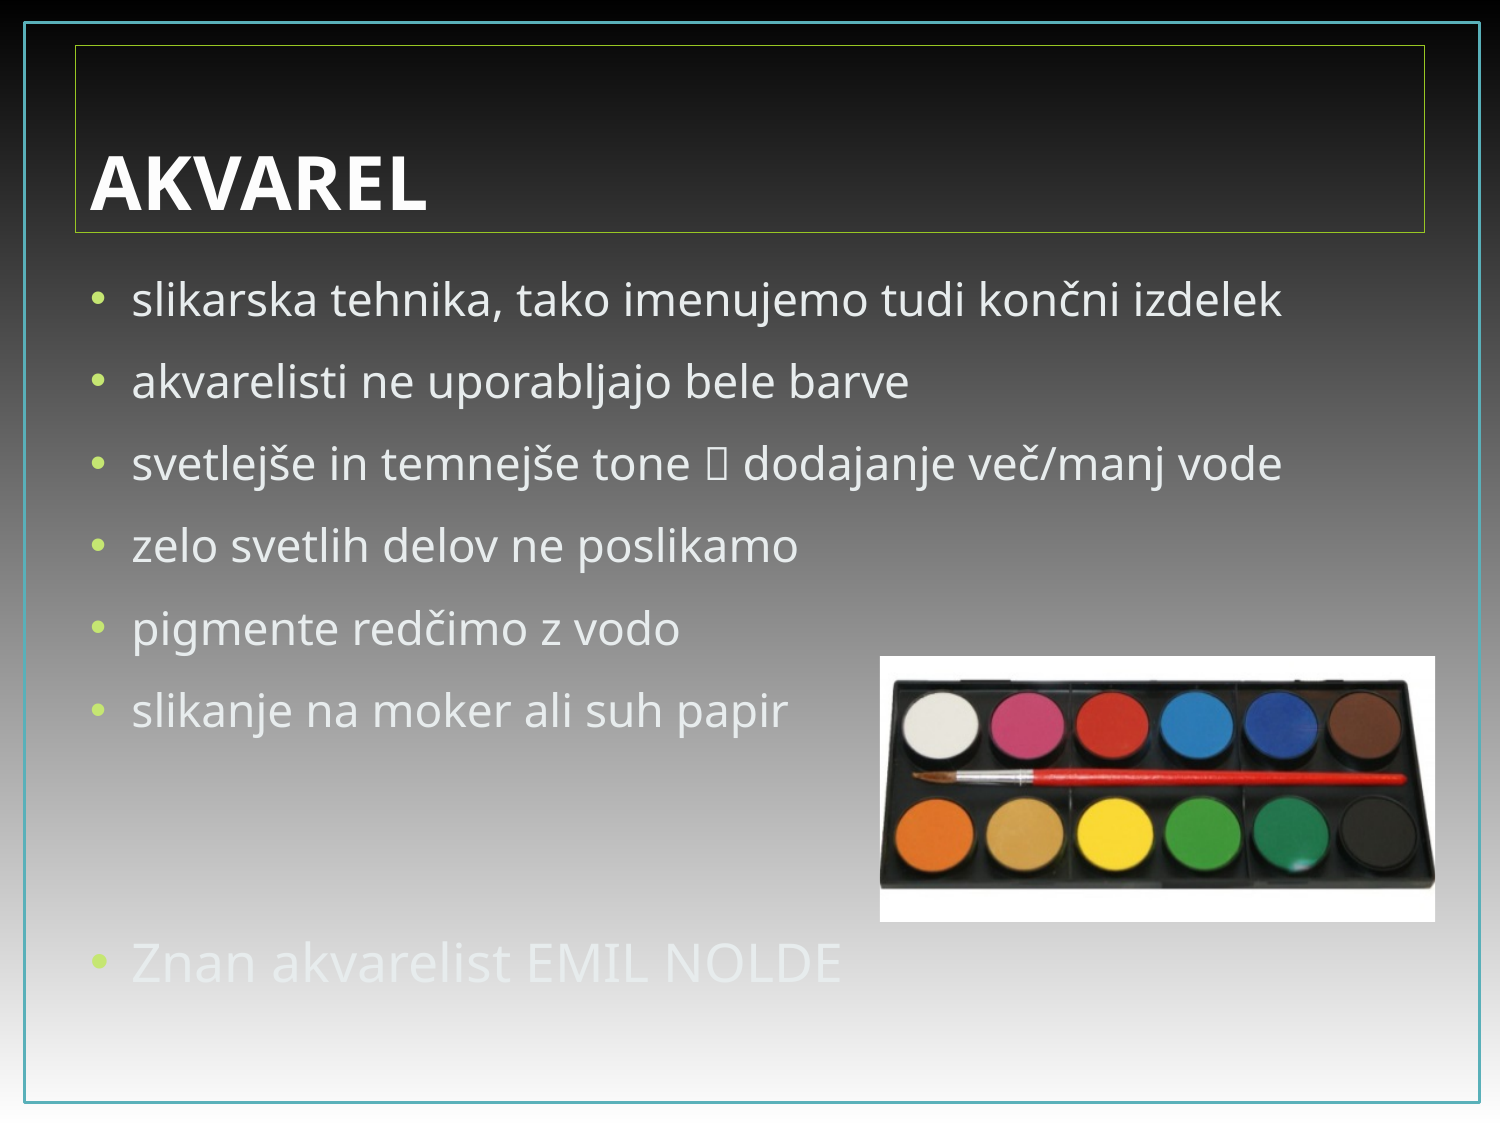

# AKVAREL
slikarska tehnika, tako imenujemo tudi končni izdelek
akvarelisti ne uporabljajo bele barve
svetlejše in temnejše tone  dodajanje več/manj vode
zelo svetlih delov ne poslikamo
pigmente redčimo z vodo
slikanje na moker ali suh papir
Znan akvarelist EMIL NOLDE